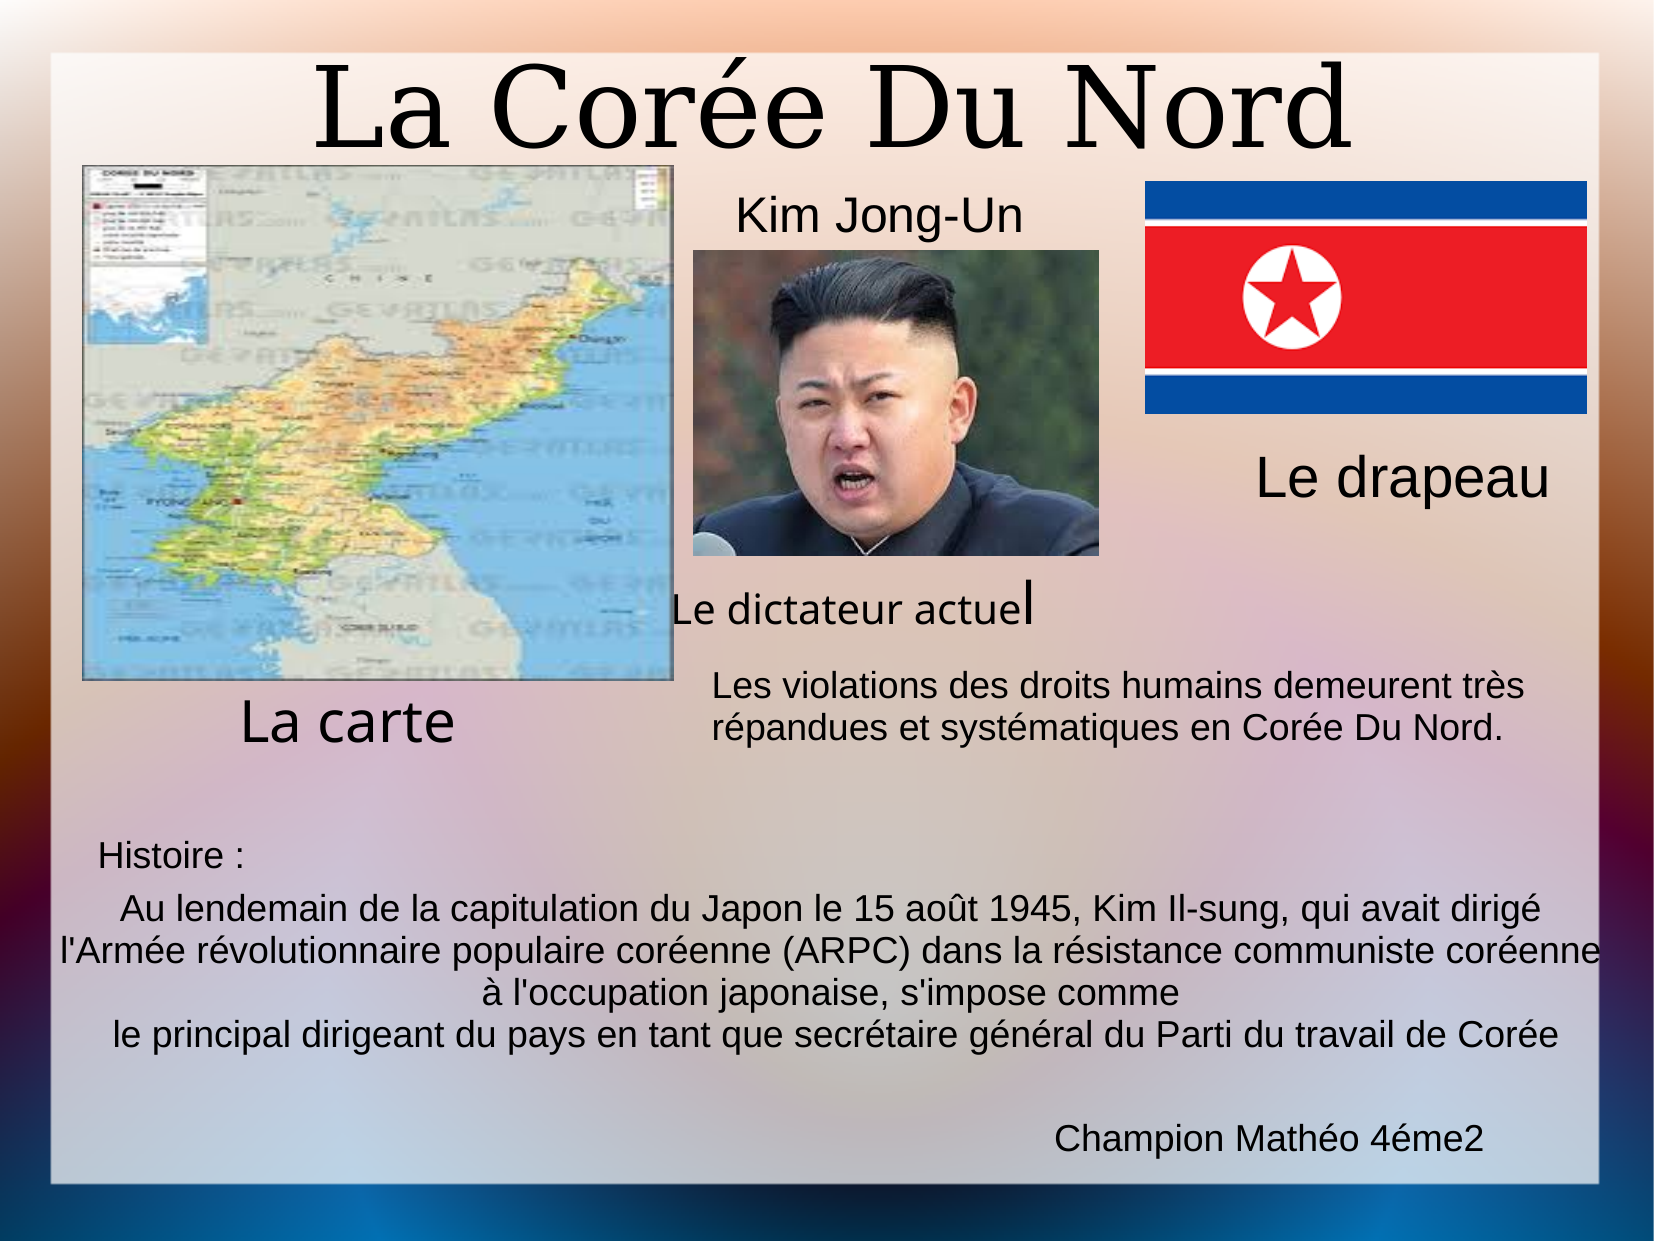

#
La Corée Du Nord
Kim Jong-Un
Le drapeau
Le dictateur actuel
Les violations des droits humains demeurent très répandues et systématiques en Corée Du Nord.
La carte
Histoire :
Au lendemain de la capitulation du Japon le 15 août 1945, Kim Il-sung, qui avait dirigé l'Armée révolutionnaire populaire coréenne (ARPC) dans la résistance communiste coréenne à l'occupation japonaise, s'impose comme
 le principal dirigeant du pays en tant que secrétaire général du Parti du travail de Corée
Champion Mathéo 4éme2